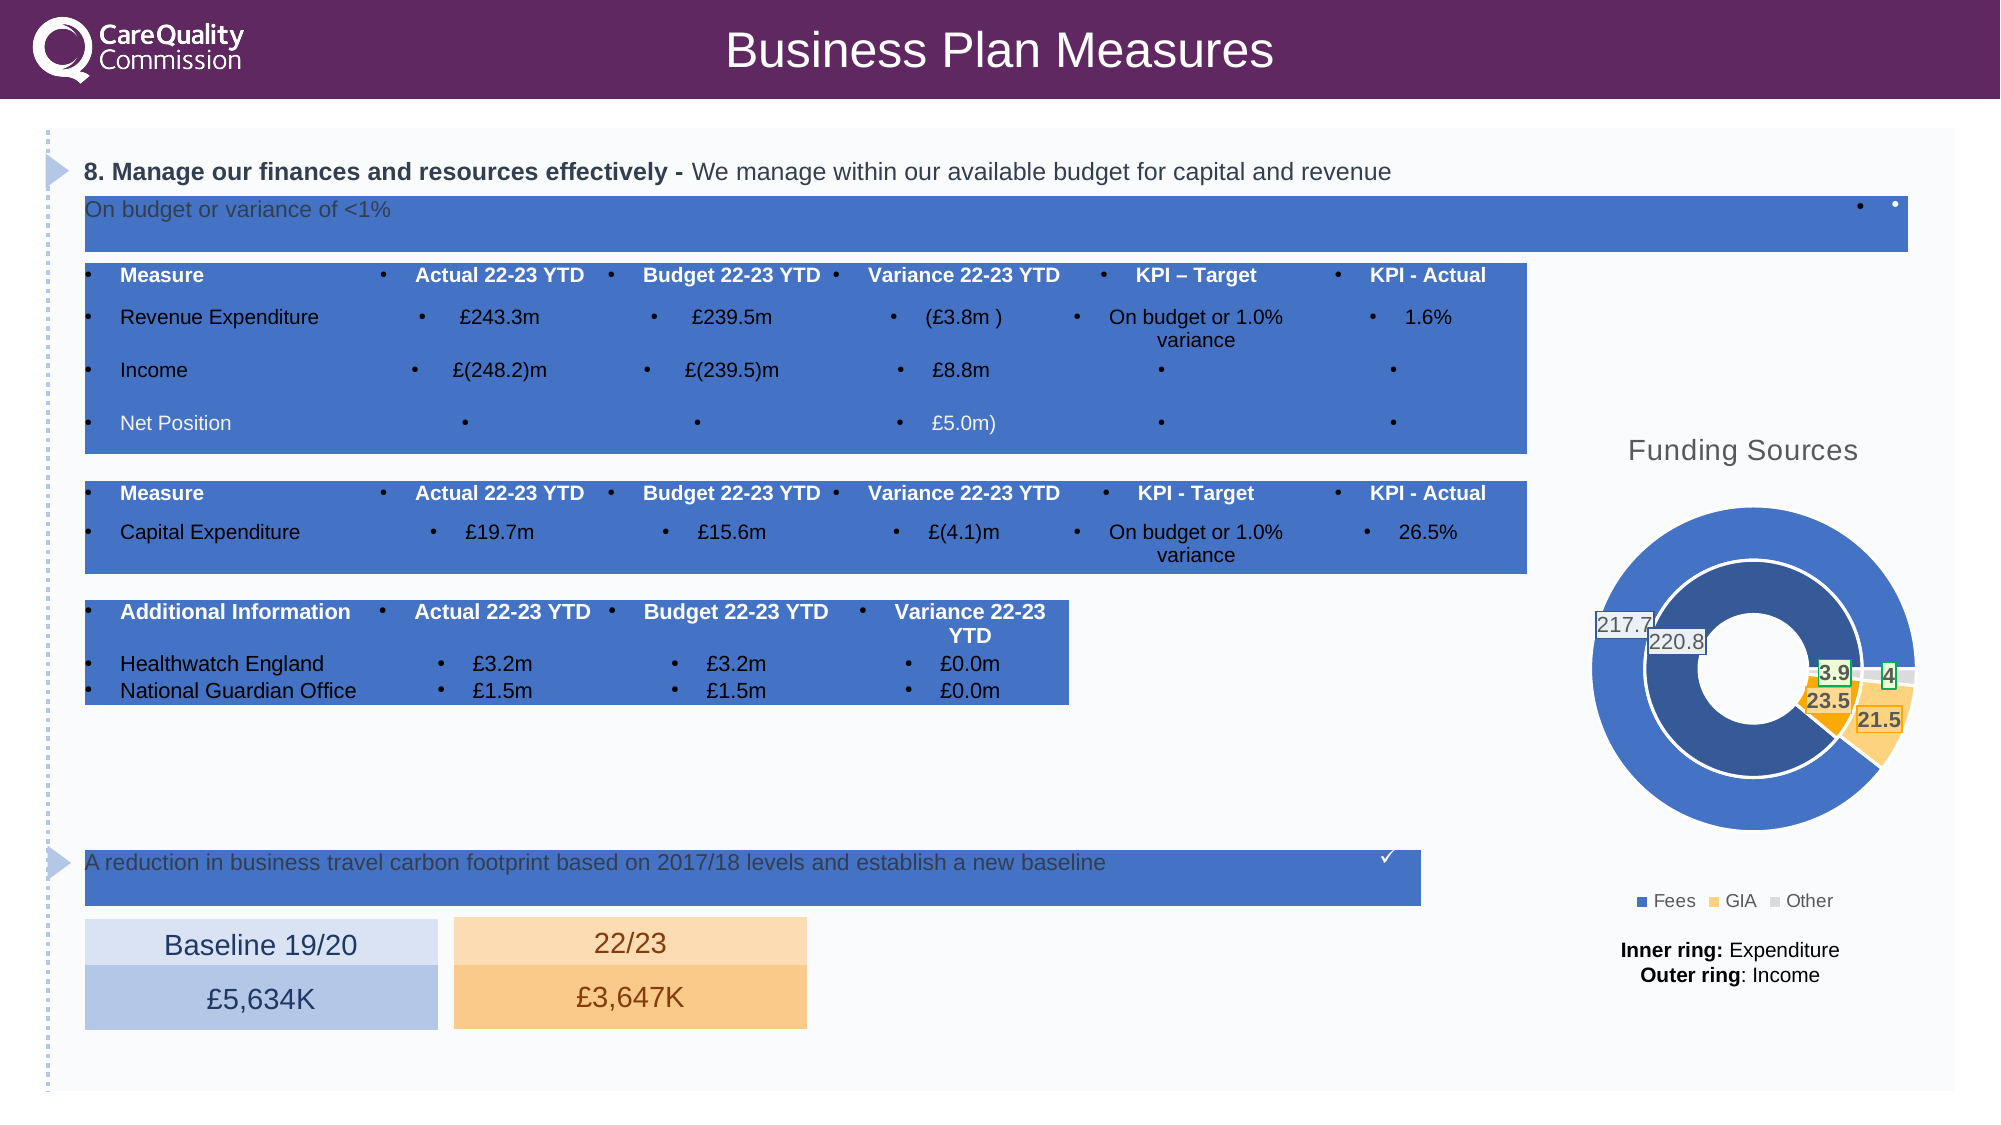

Business Plan Measures
8. Manage our finances and resources effectively - We manage within our available budget for capital and revenue
| On budget or variance of <1% |  |
| --- | --- |
| Measure | Actual 22-23 YTD | Budget 22-23 YTD | Variance 22-23 YTD | KPI – Target | KPI - Actual |
| --- | --- | --- | --- | --- | --- |
| Revenue Expenditure | £243.3m | £239.5m | (£3.8m ) | On budget or 1.0% variance | 1.6% |
| Income | £(248.2)m | £(239.5)m | £8.8m | | |
| Net Position | | | £5.0m) | | |
### Chart: Funding Sources
| Category | Actual | Budget |
|---|---|---|
| Fees | 217.7 | 220.8 |
| GIA | 21.5 | 23.5 |
| Other | 4.0 | 3.9 || Measure | Actual 22-23 YTD | Budget 22-23 YTD | Variance 22-23 YTD | KPI - Target | KPI - Actual |
| --- | --- | --- | --- | --- | --- |
| Capital Expenditure | £19.7m | £15.6m | £(4.1)m | On budget or 1.0% variance | 26.5% |
| Additional Information | Actual 22-23 YTD | Budget 22-23 YTD | Variance 22-23 YTD |
| --- | --- | --- | --- |
| Healthwatch England | £3.2m | £3.2m | £0.0m |
| National Guardian Office | £1.5m | £1.5m | £0.0m |
| A reduction in business travel carbon footprint based on 2017/18 levels and establish a new baseline |  |
| --- | --- |
22/23
Baseline 19/20
Inner ring: Expenditure
Outer ring: Income
£3,647K
£5,634K